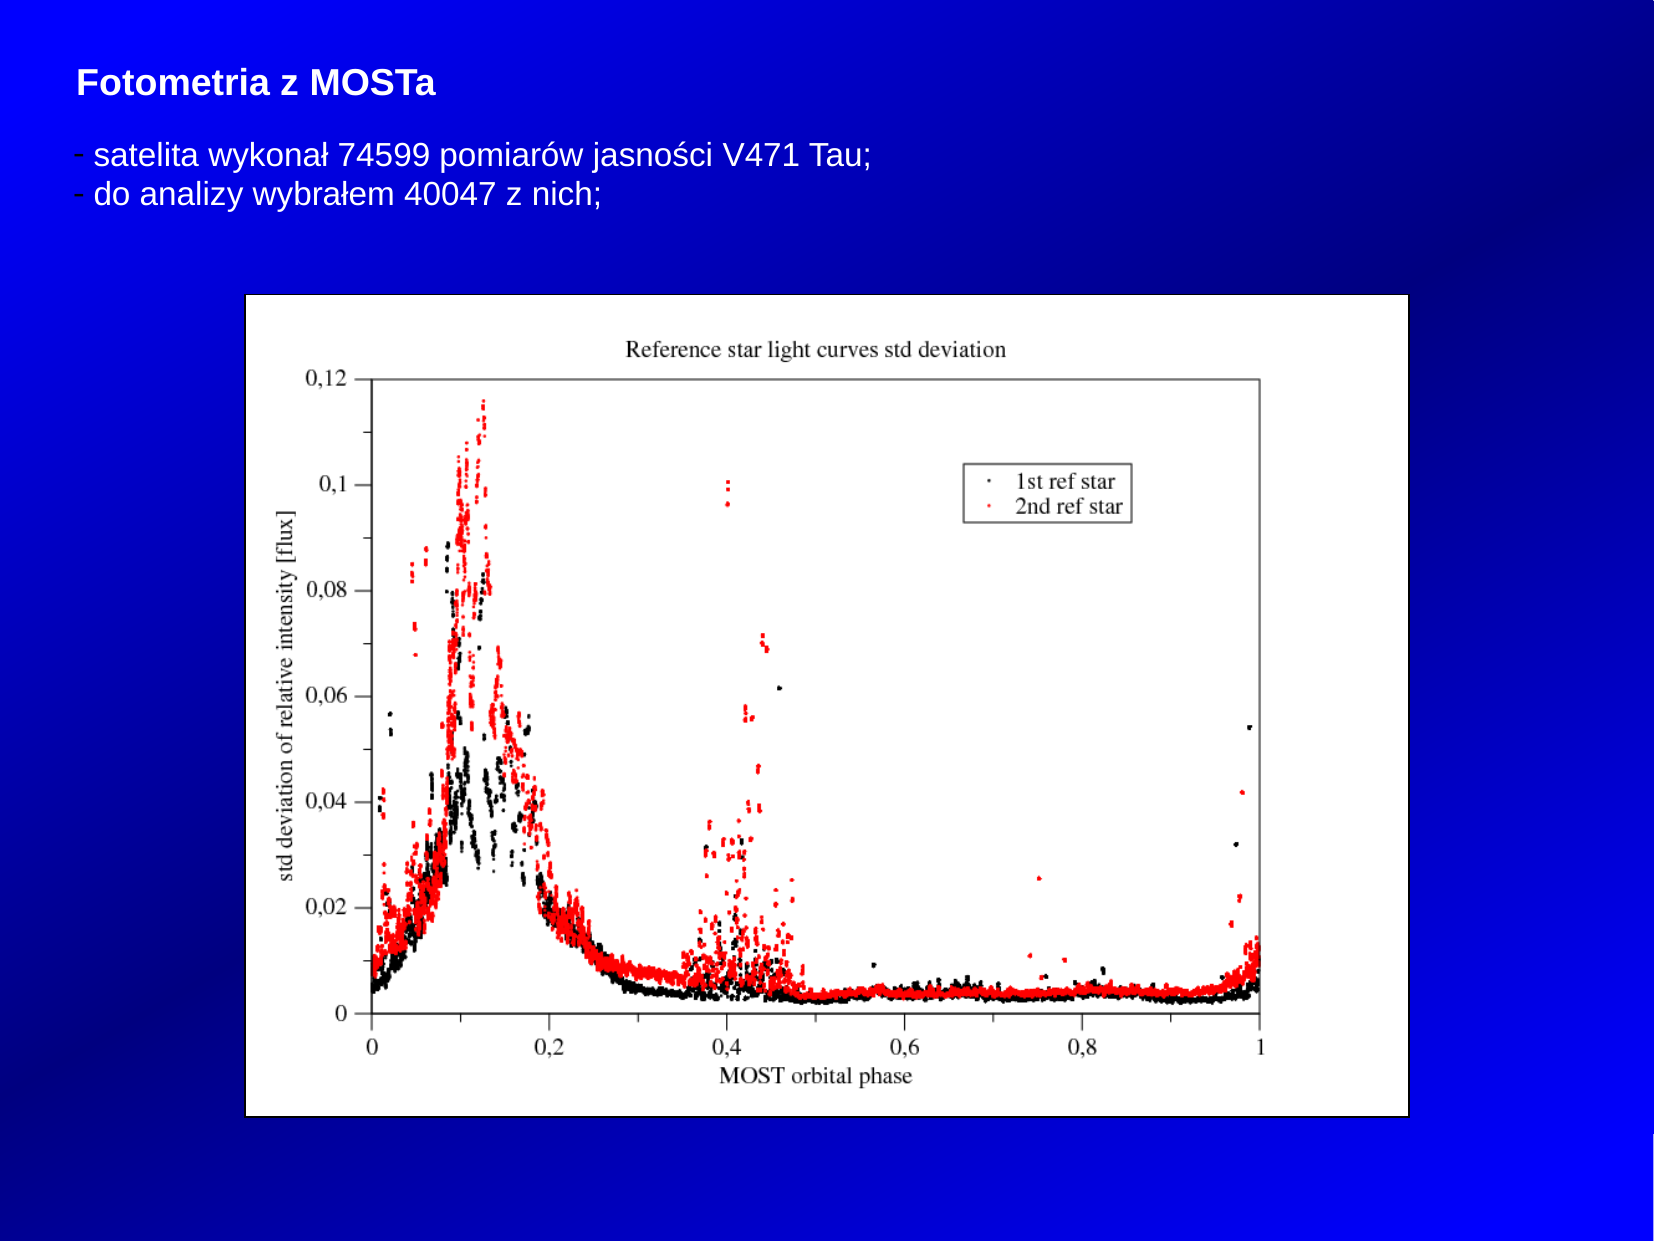

Fotometria z MOSTa
 satelita wykonał 74599 pomiarów jasności V471 Tau;
 do analizy wybrałem 40047 z nich;